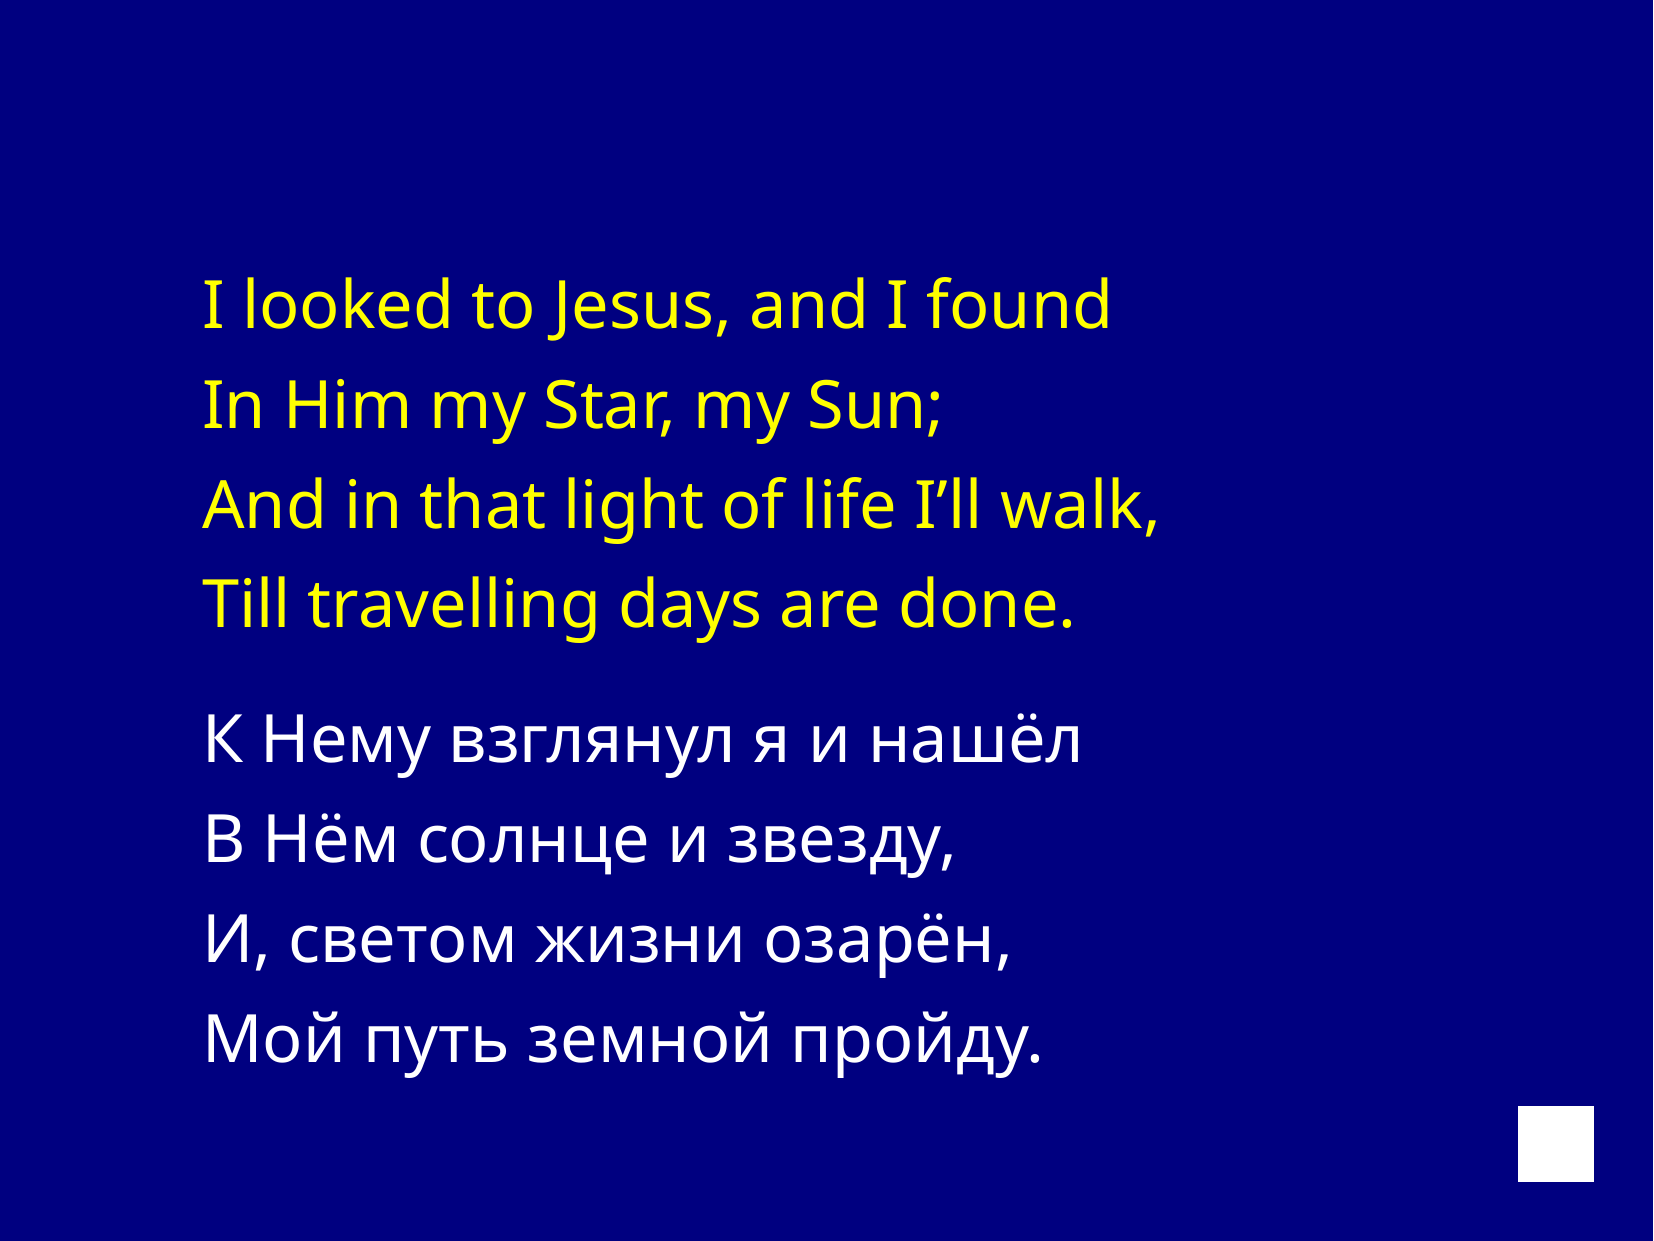

I looked to Jesus, and I found
	In Him my Star, my Sun;
	And in that light of life I’ll walk,
	Till travelling days are done.
	К Нему взглянул я и нашёл
	В Нём солнце и звезду,
	И, светом жизни озарён,
	Мой путь земной пройду.